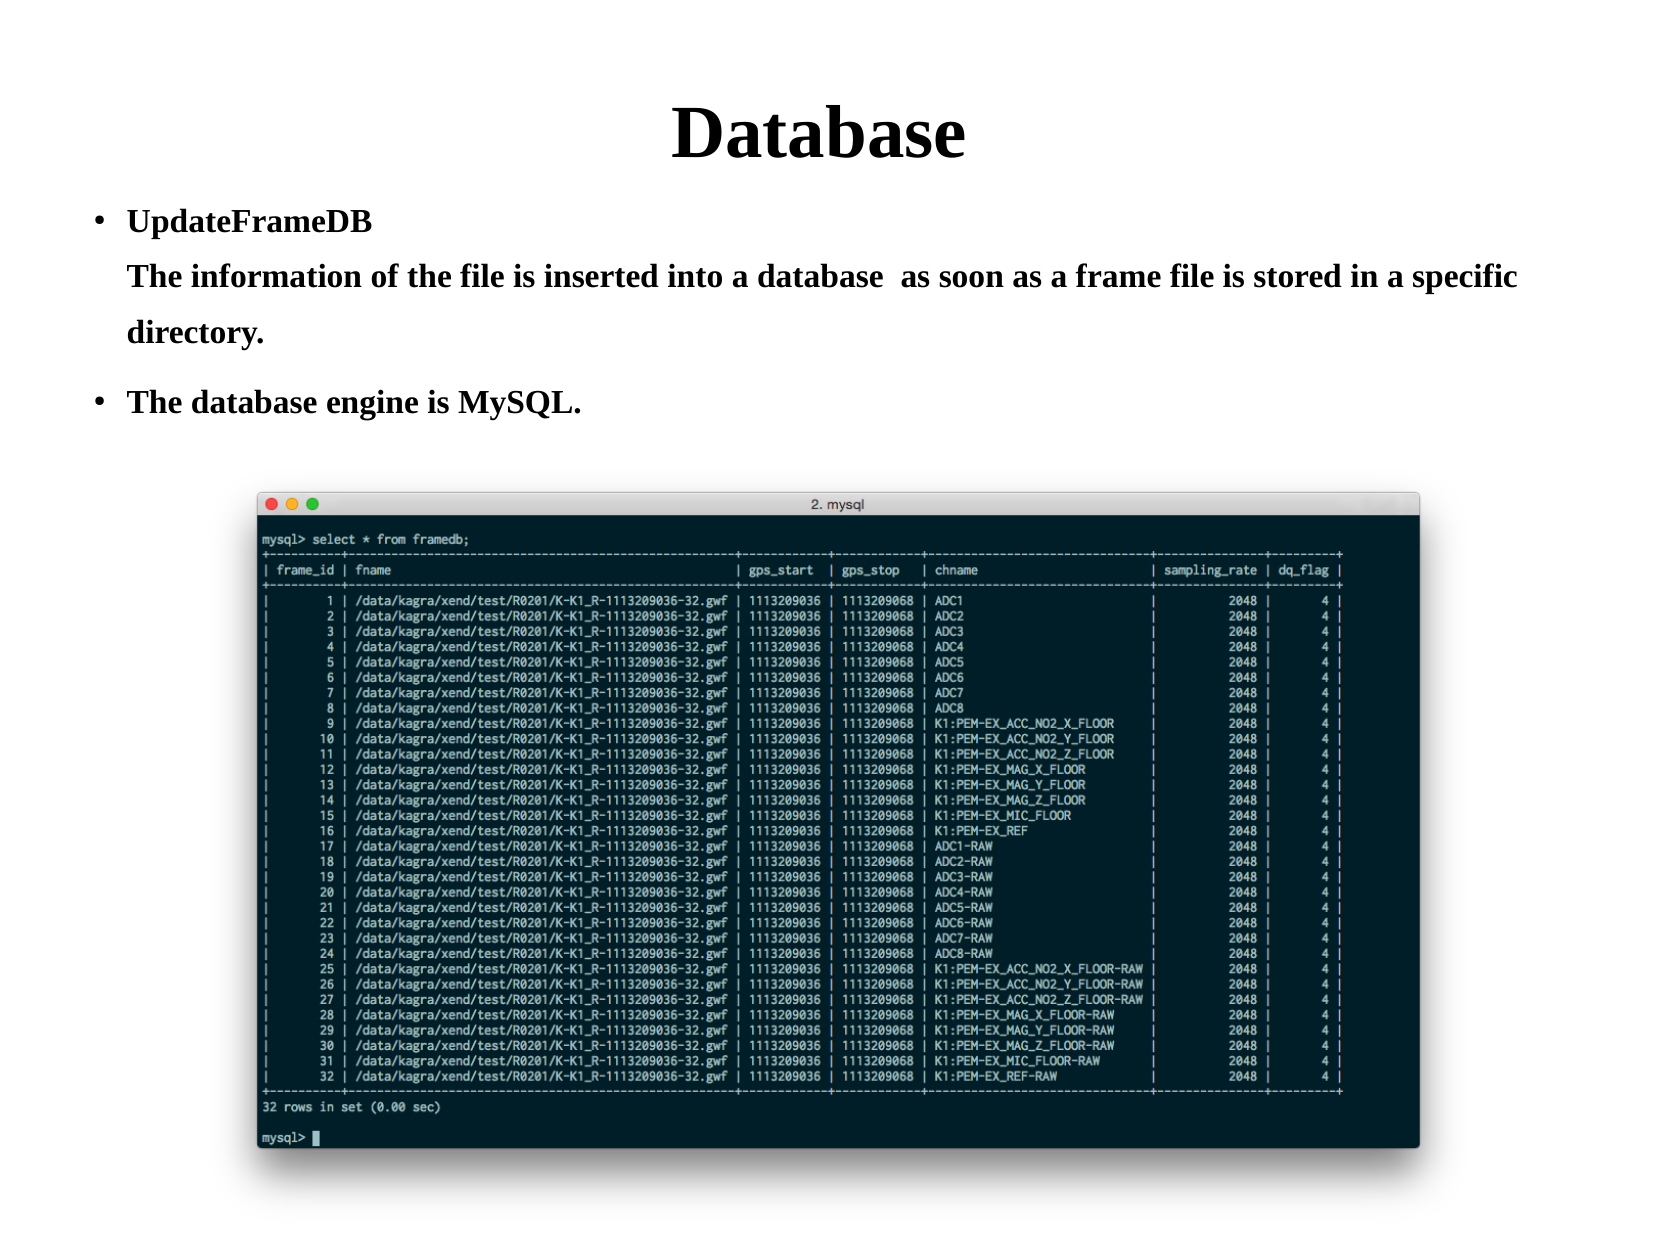

# Database
UpdateFrameDB
The information of the file is inserted into a database as soon as a frame file is stored in a specific directory.
The database engine is MySQL.